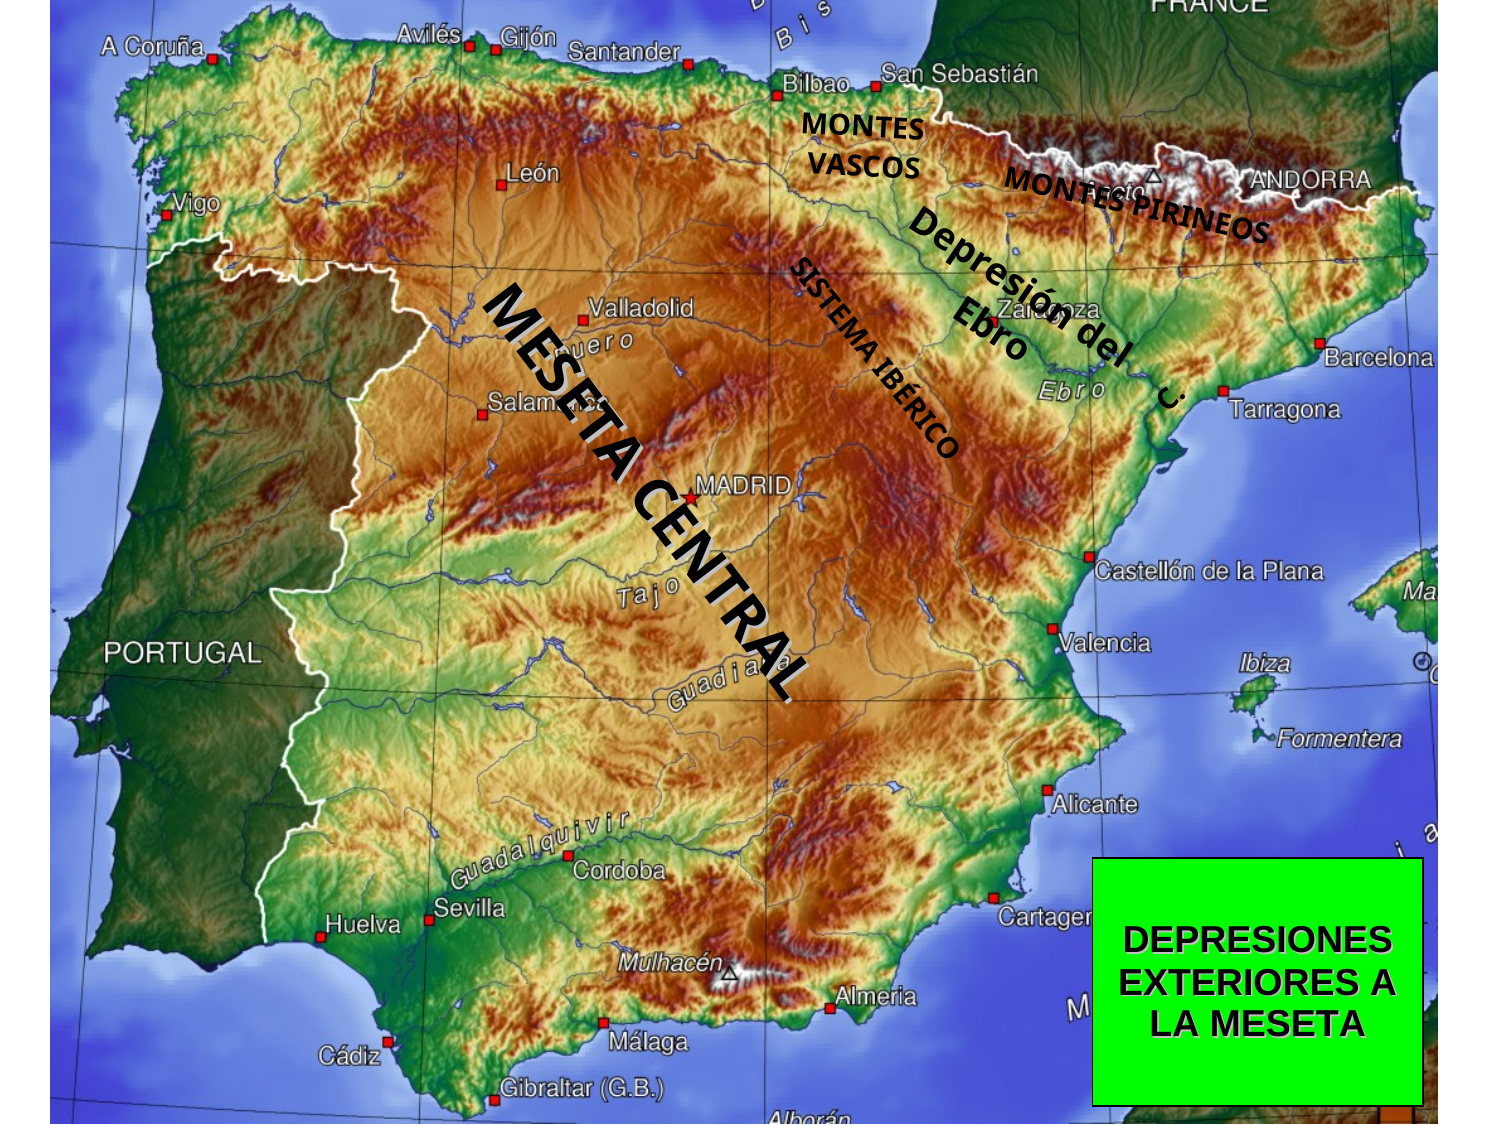

MONTES
VASCOS
MONTES PIRINEOS
Depresión del Ebro
SISTEMA IBÉRICO
C.
MESETA CENTRAL
DEPRESIONES EXTERIORES A LA MESETA